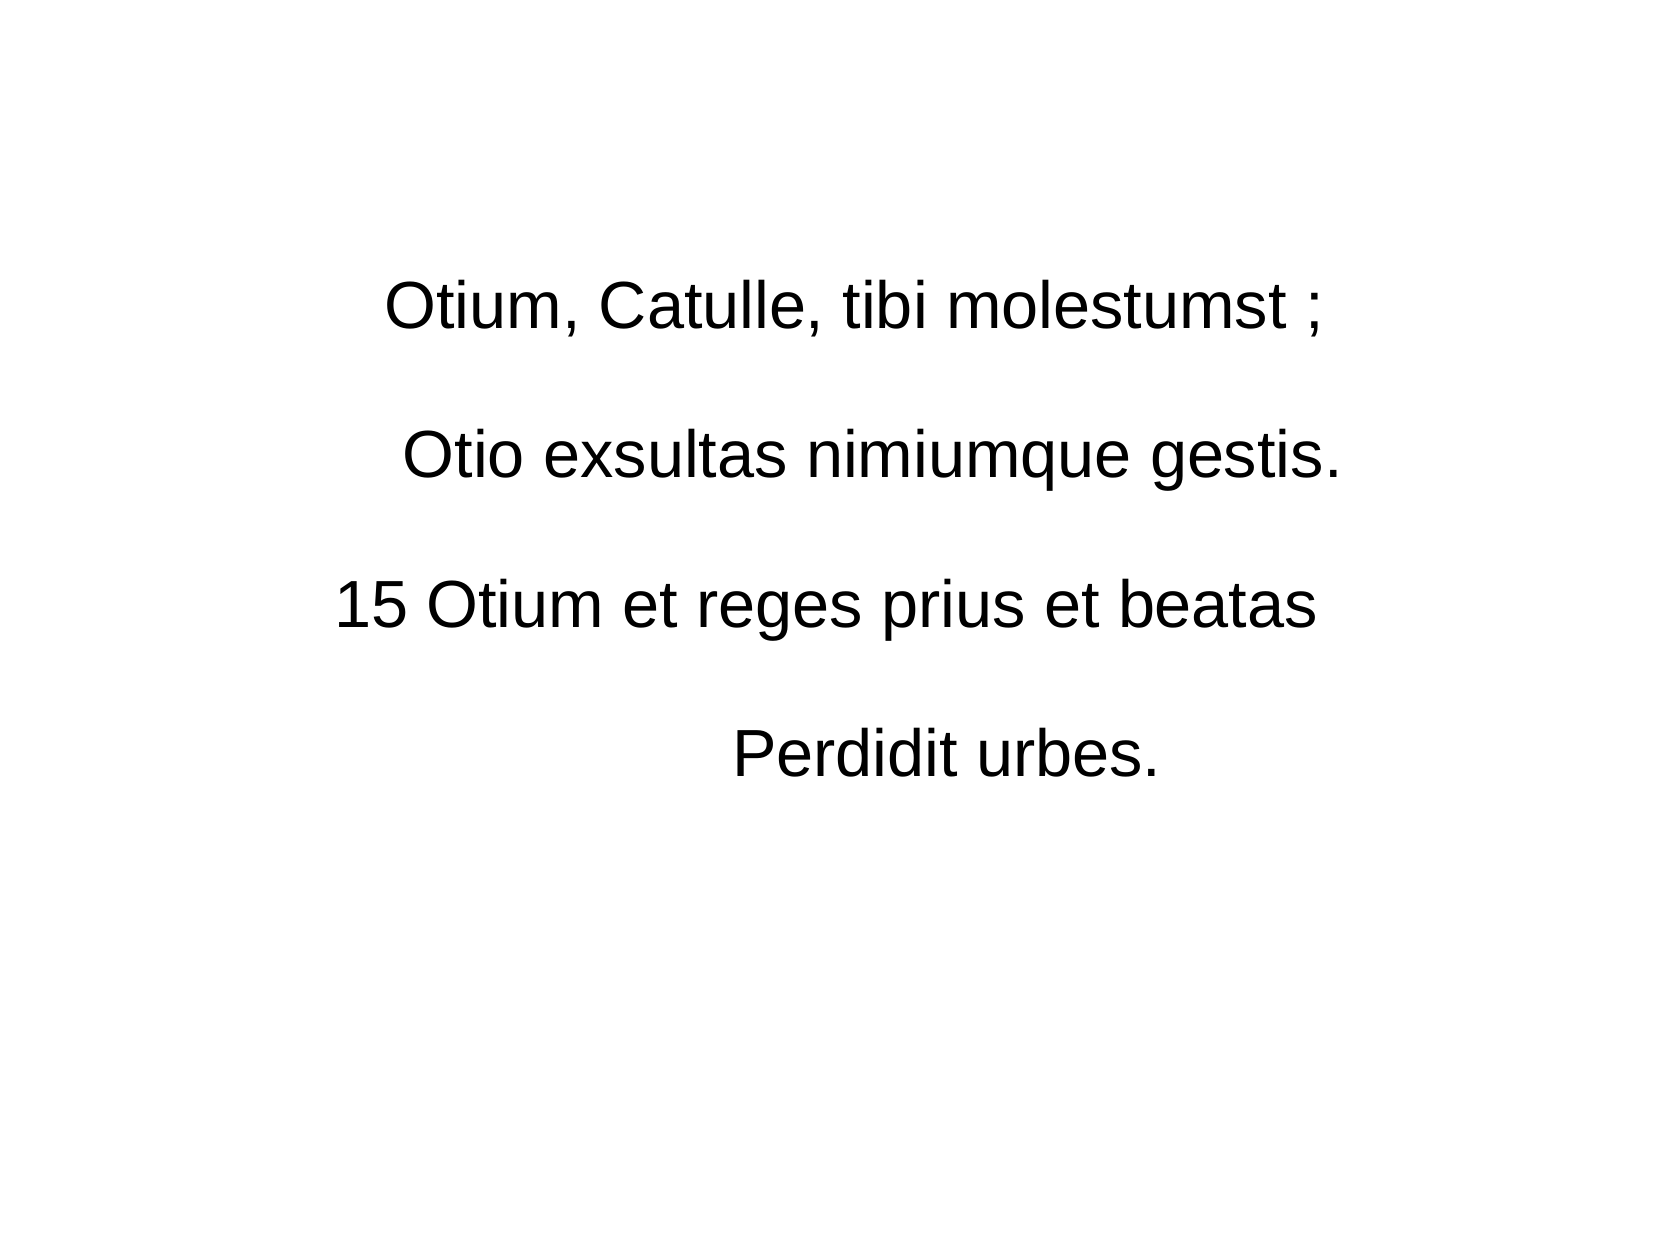

# Otium, Catulle, tibi molestumst ;
 Otio exsultas nimiumque gestis.
15 Otium et reges prius et beatas
 Perdidit urbes.